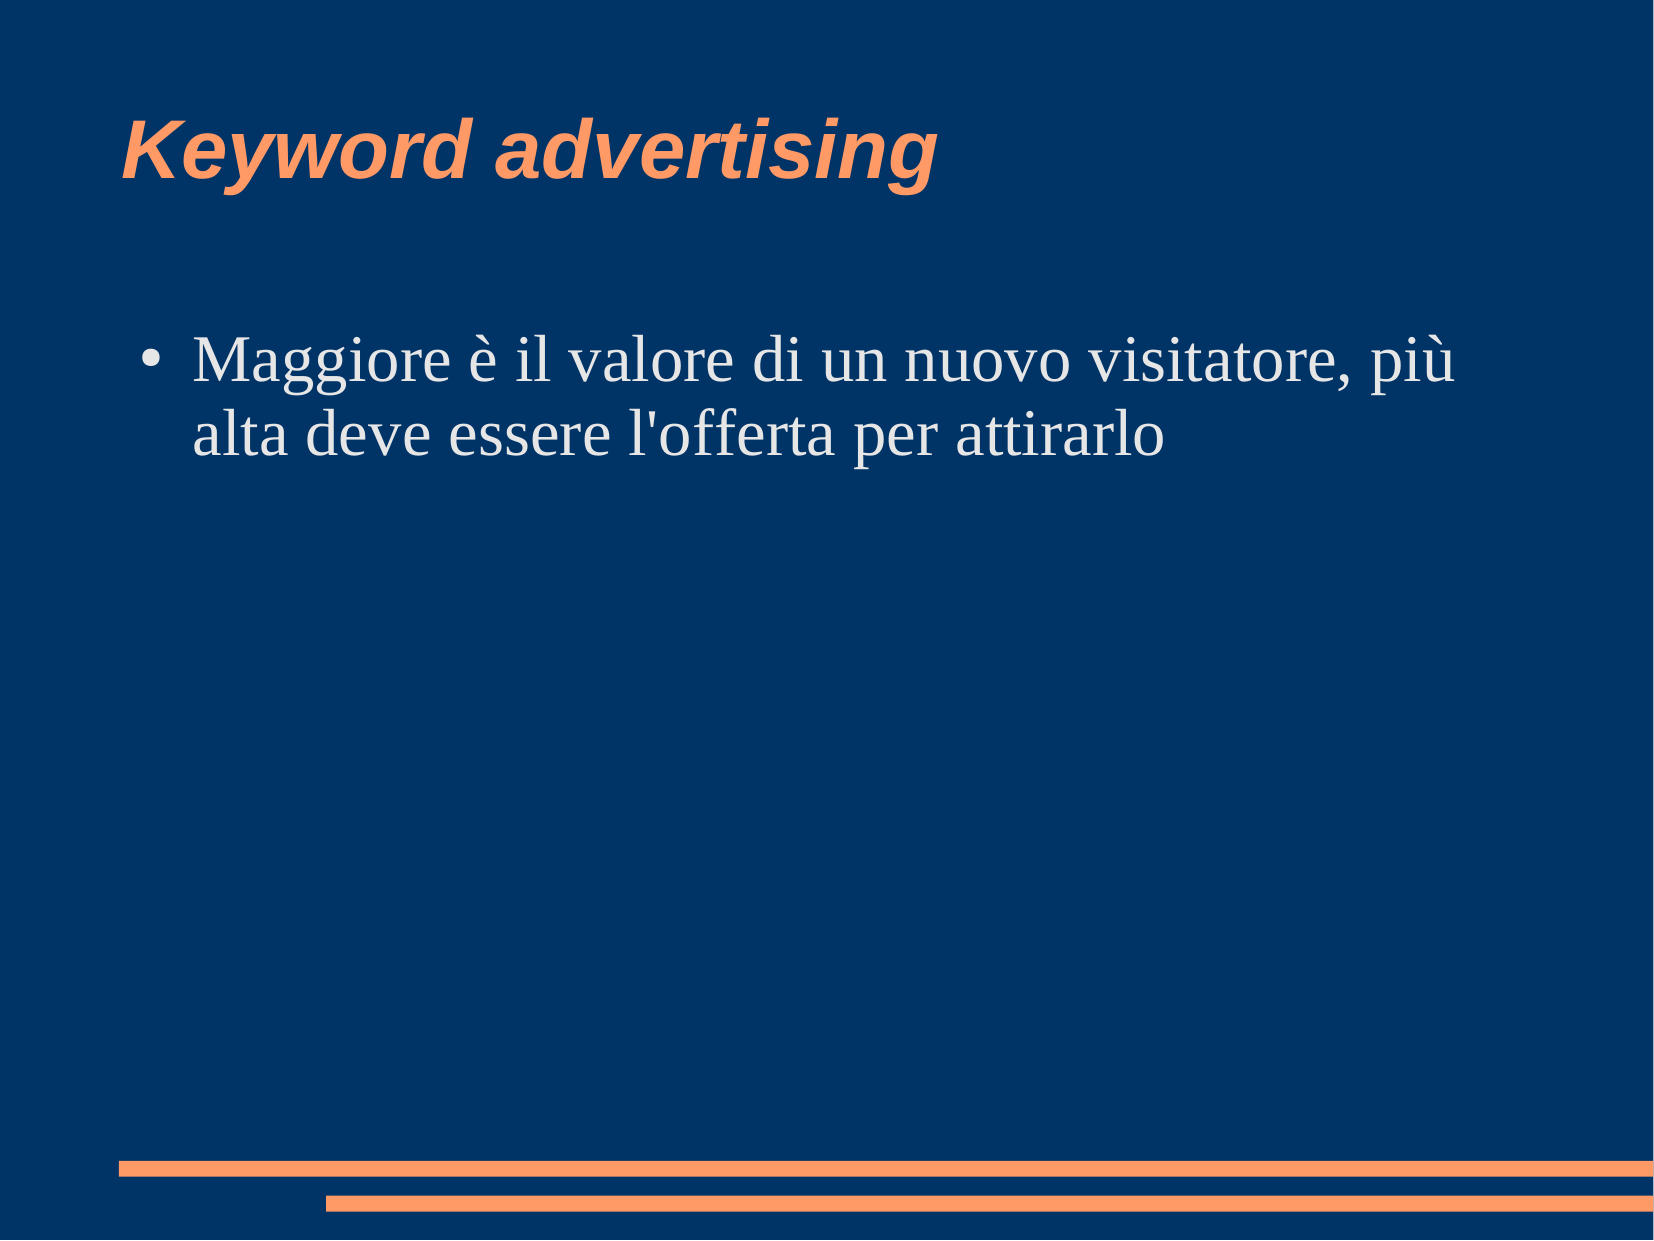

# Keyword advertising
Maggiore è il valore di un nuovo visitatore, più alta deve essere l'offerta per attirarlo